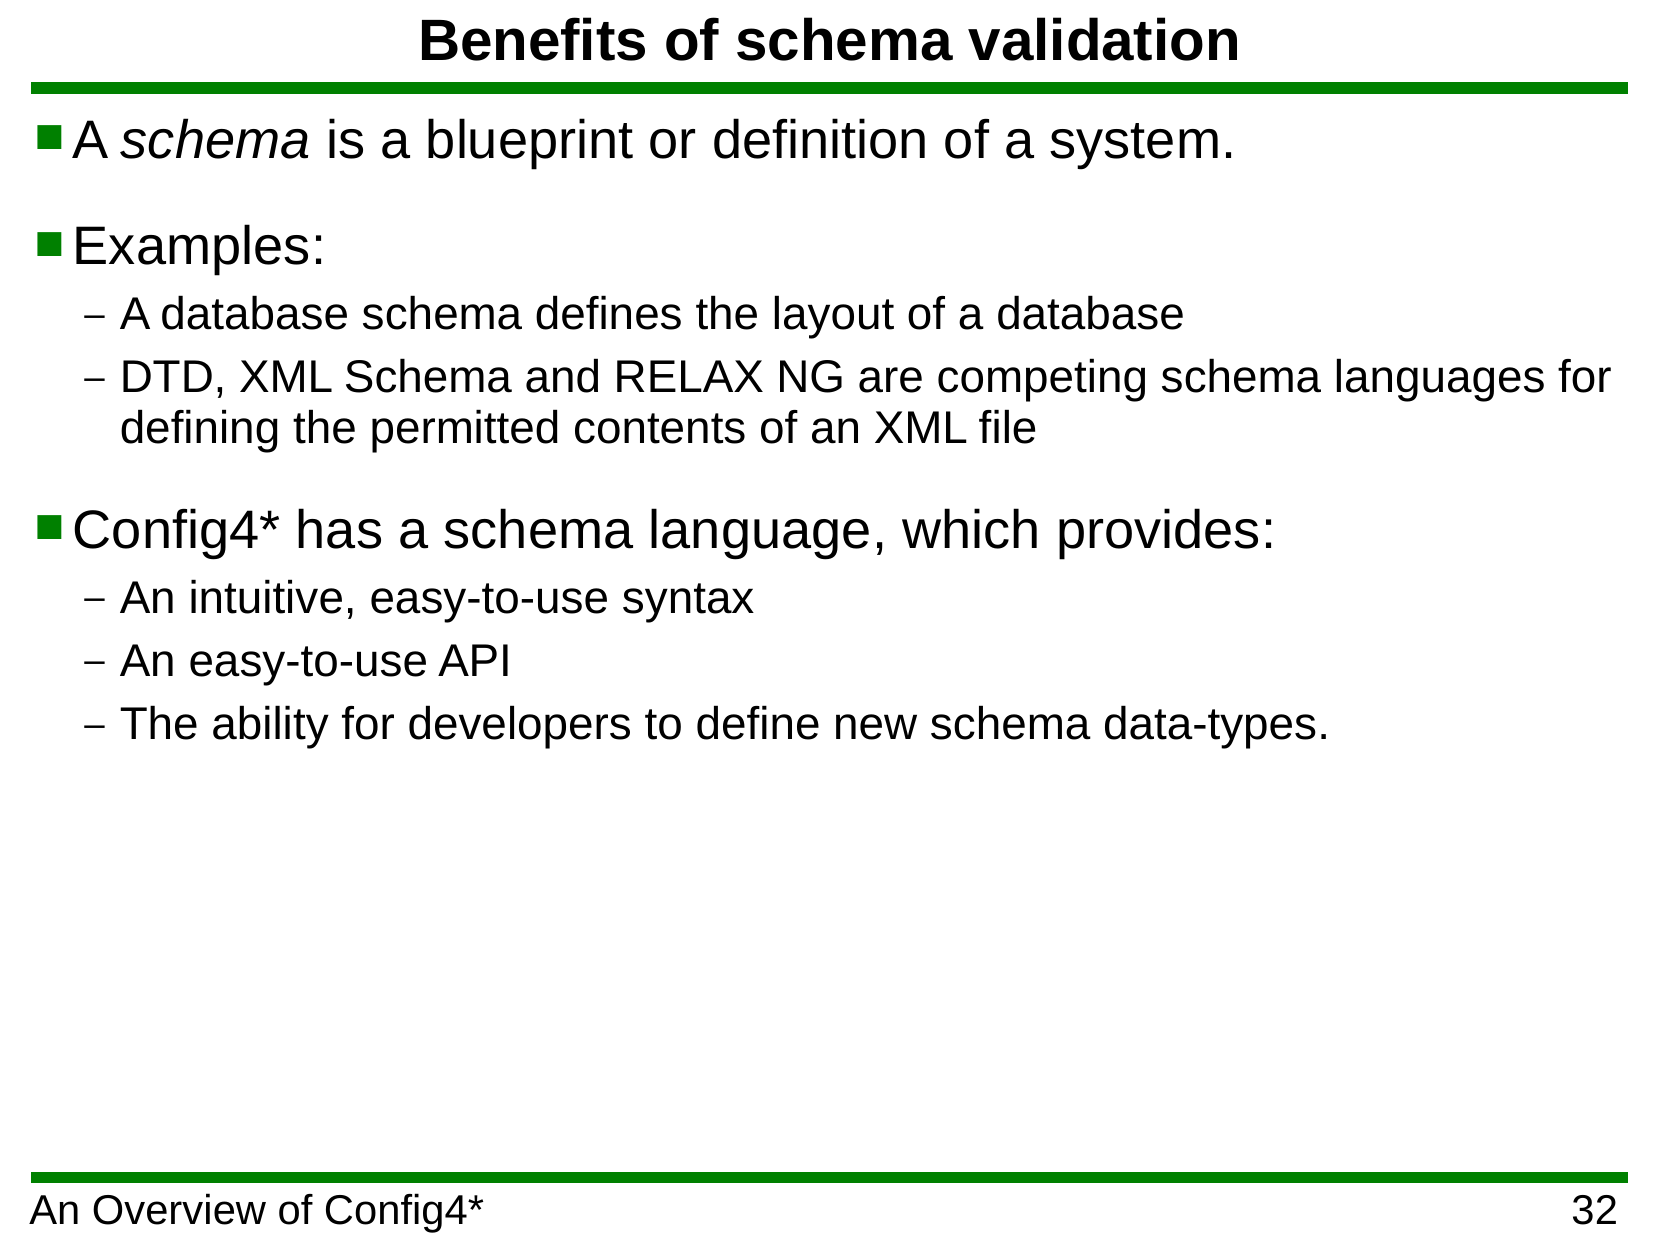

# Benefits of schema validation
A schema is a blueprint or definition of a system.
Examples:
A database schema defines the layout of a database
DTD, XML Schema and RELAX NG are competing schema languages for defining the permitted contents of an XML file
Config4* has a schema language, which provides:
An intuitive, easy-to-use syntax
An easy-to-use API
The ability for developers to define new schema data-types.
An Overview of Config4*
32